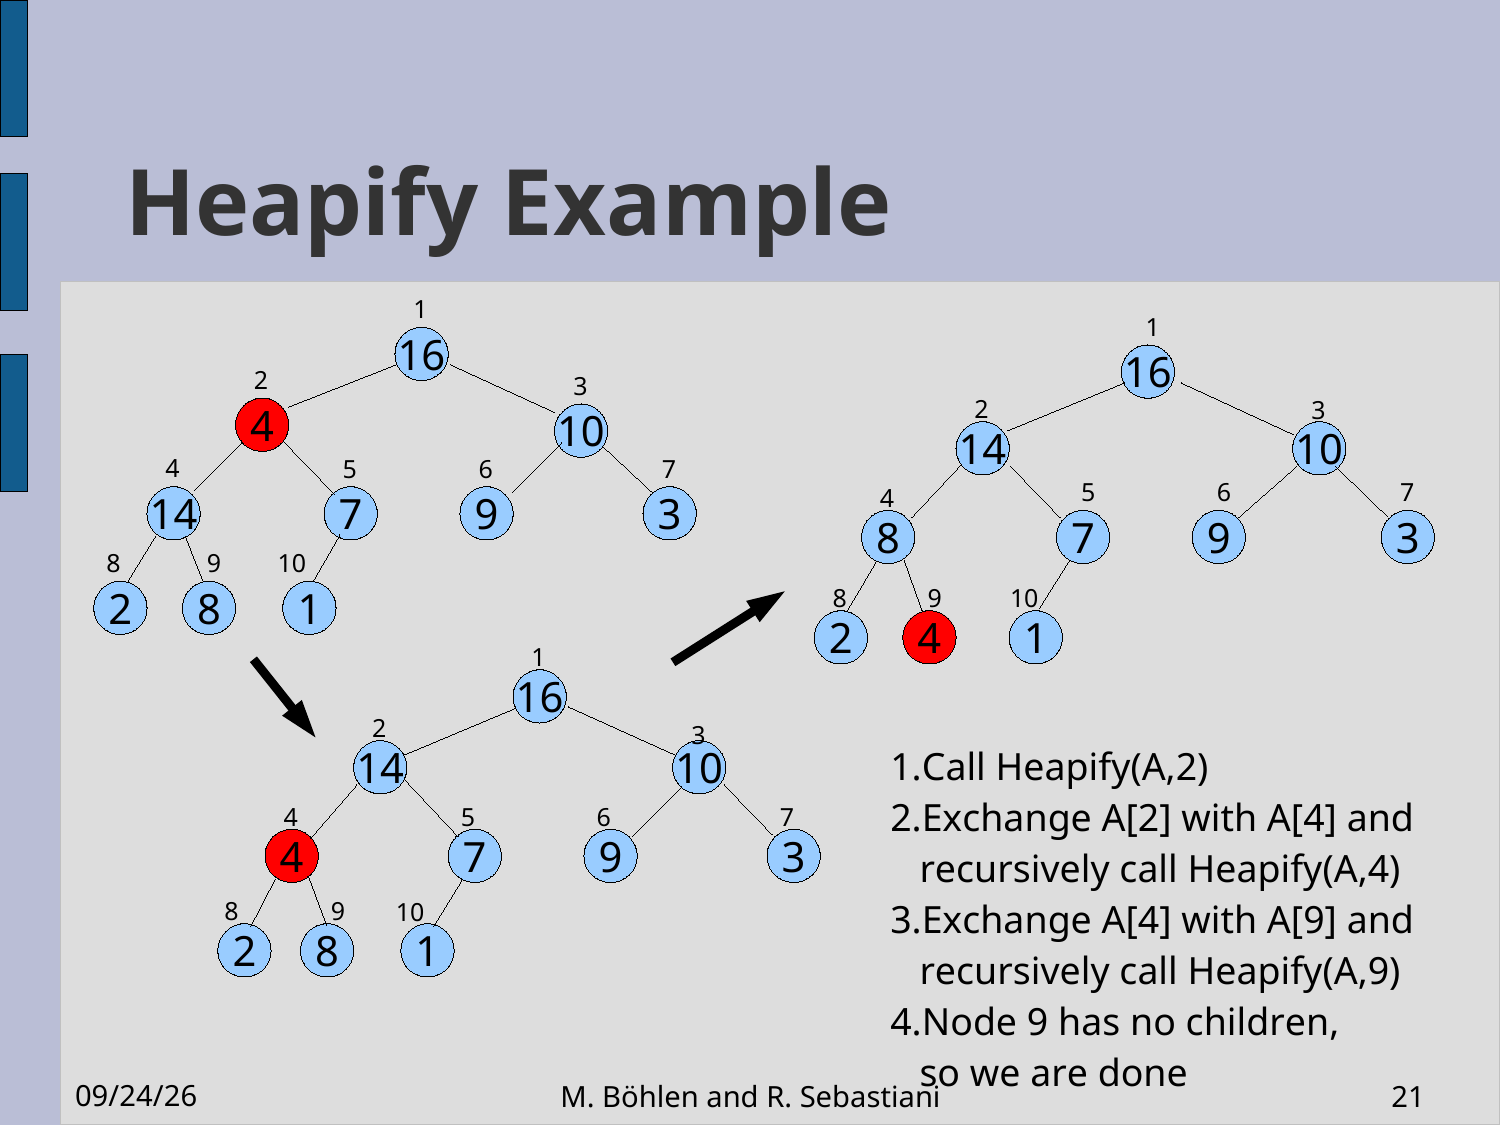

# Heapify Example
1
1
16
16
2
3
2
3
4
10
14
10
4
5
6
7
5
6
7
4
14
7
9
3
8
7
9
3
8
9
10
8
9
10
2
8
1
2
4
1
1
16
2
3
Call Heapify(A,2)
Exchange A[2] with A[4] and
 recursively call Heapify(A,4)
Exchange A[4] with A[9] and
 recursively call Heapify(A,9)
Node 9 has no children,
 so we are done
14
10
4
5
6
7
4
7
9
3
9
8
10
2
8
1
M. Böhlen and R. Sebastiani
21